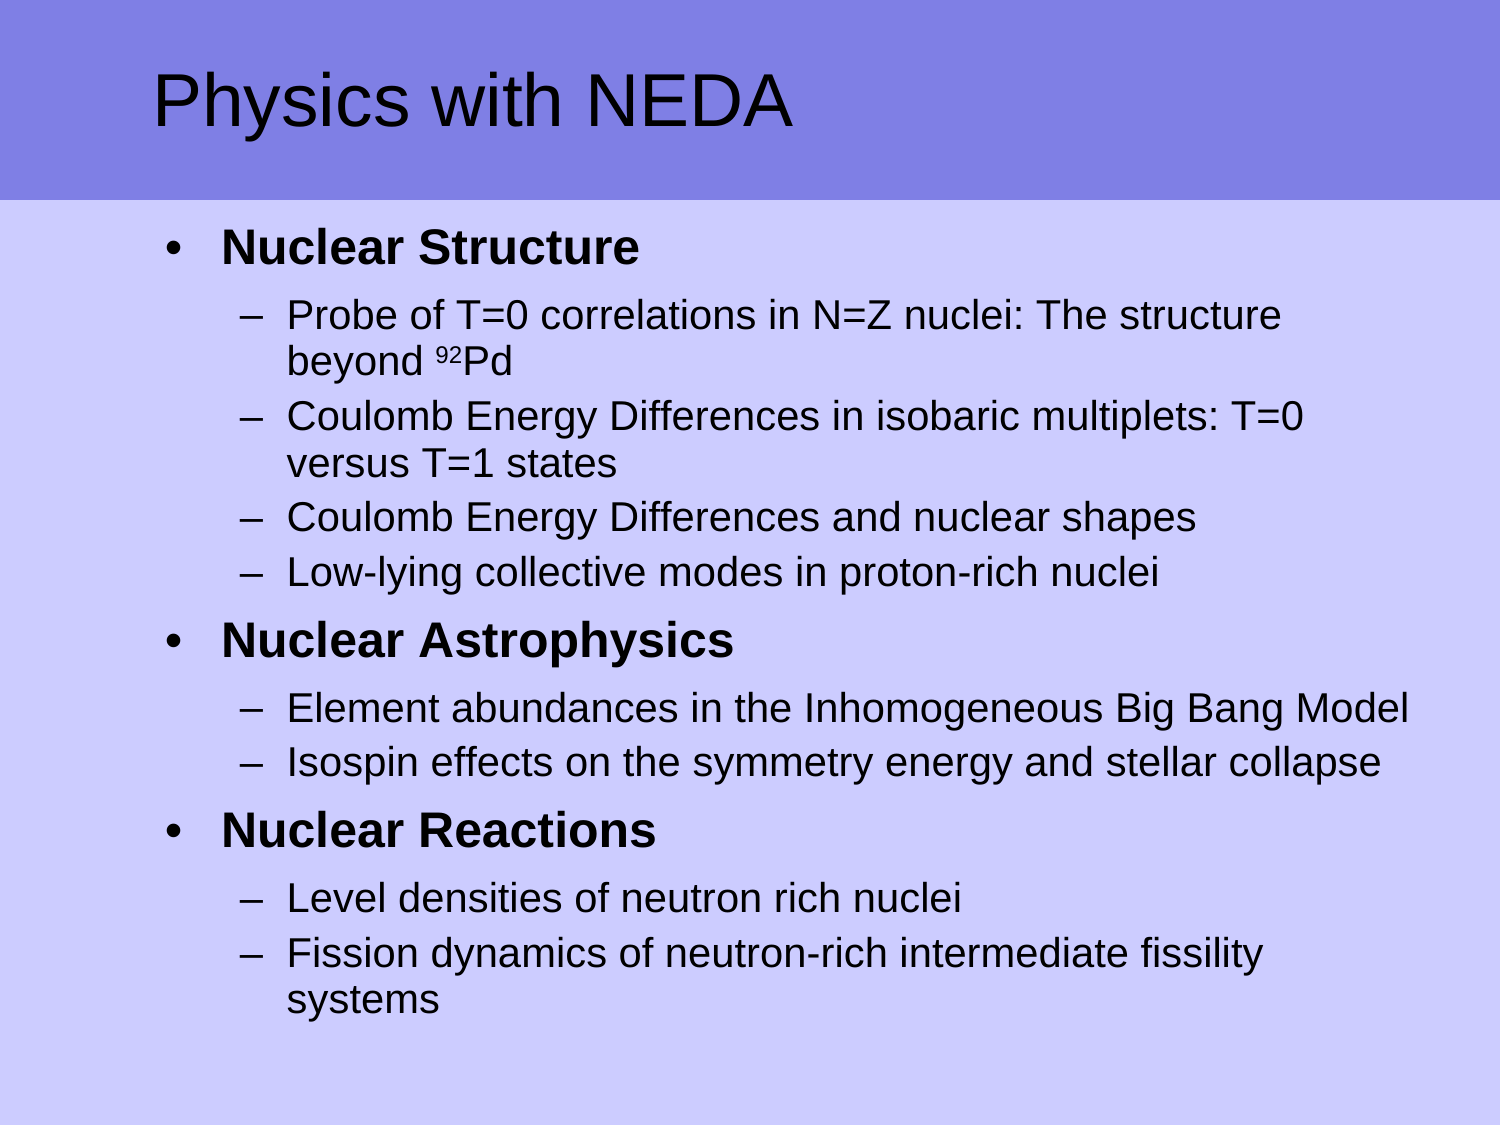

# Physics with NEDA
Nuclear Structure
Probe of T=0 correlations in N=Z nuclei: The structure beyond 92Pd
Coulomb Energy Differences in isobaric multiplets: T=0 versus T=1 states
Coulomb Energy Differences and nuclear shapes
Low-lying collective modes in proton-rich nuclei
Nuclear Astrophysics
Element abundances in the Inhomogeneous Big Bang Model
Isospin effects on the symmetry energy and stellar collapse
Nuclear Reactions
Level densities of neutron rich nuclei
Fission dynamics of neutron-rich intermediate fissility systems